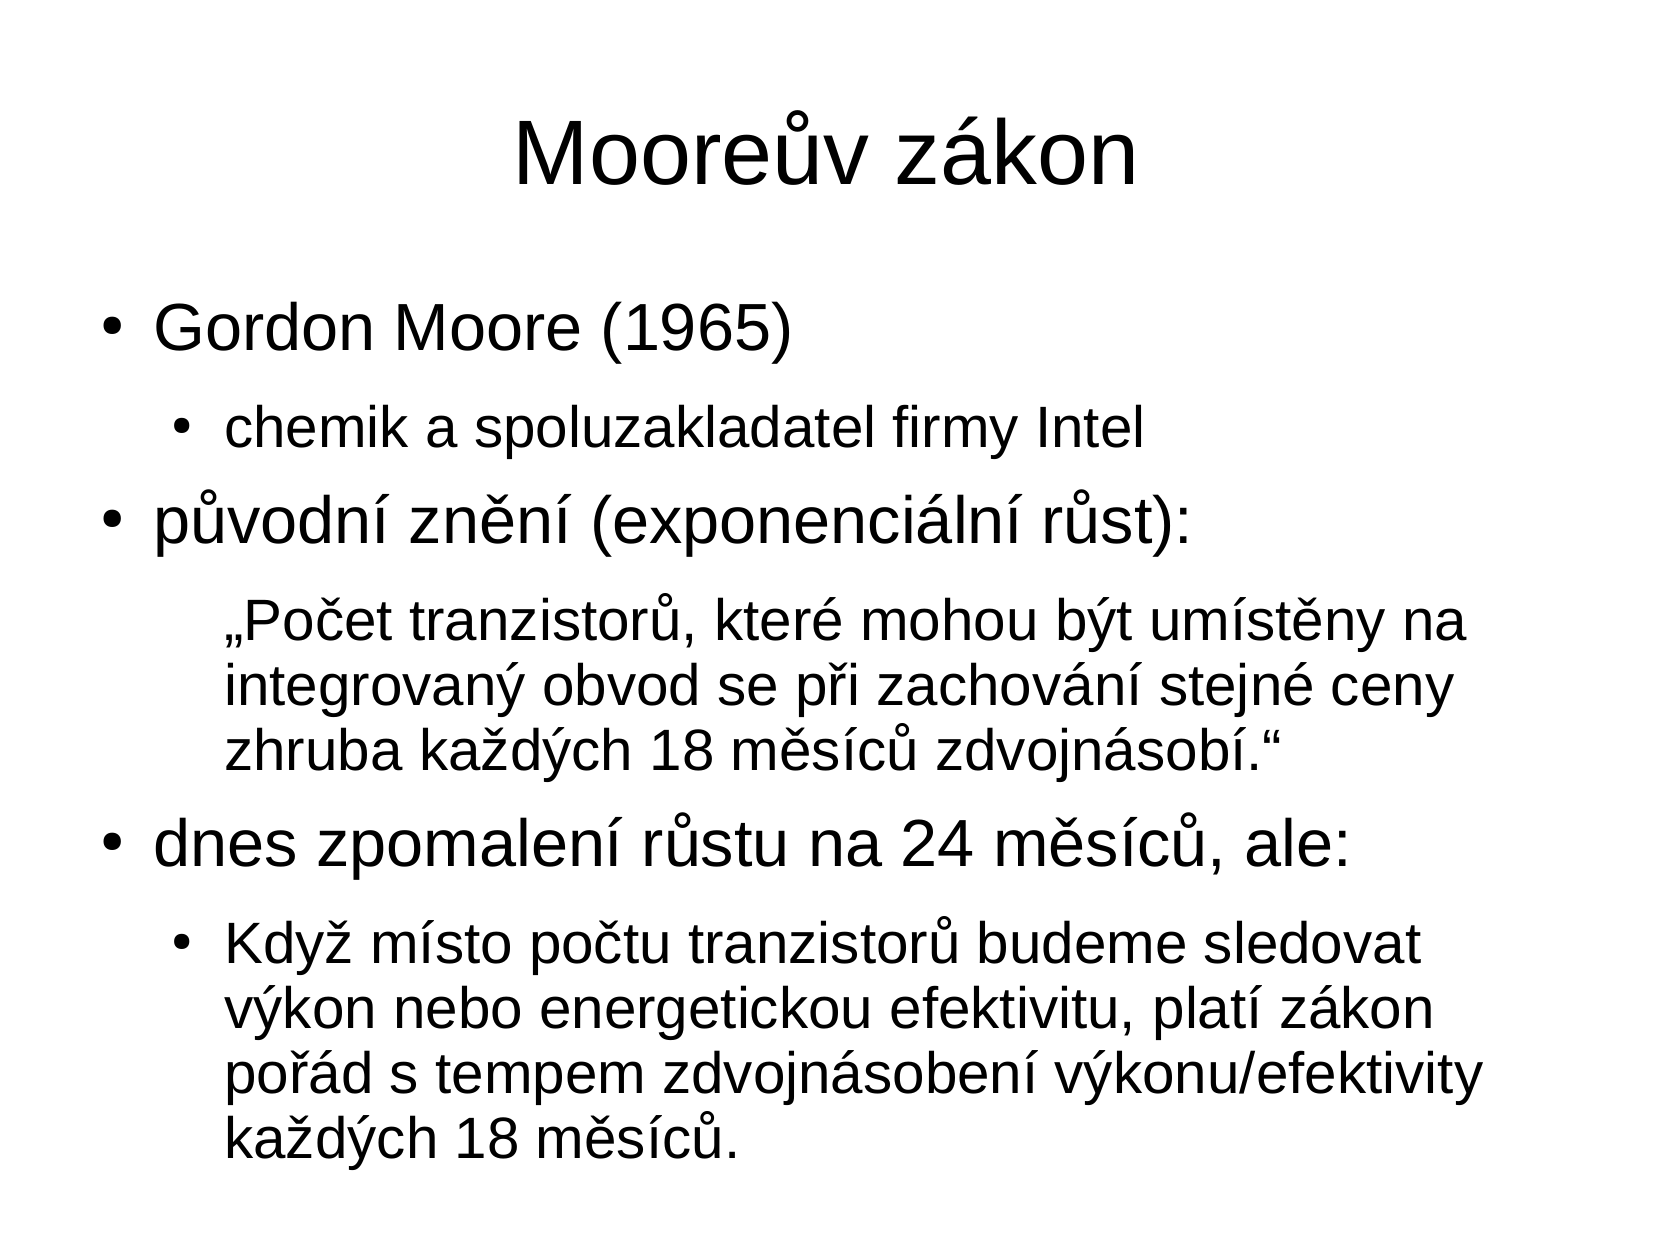

# Mooreův zákon
Gordon Moore (1965)
chemik a spoluzakladatel firmy Intel
původní znění (exponenciální růst):
„Počet tranzistorů, které mohou být umístěny na integrovaný obvod se při zachování stejné ceny zhruba každých 18 měsíců zdvojnásobí.“
dnes zpomalení růstu na 24 měsíců, ale:
Když místo počtu tranzistorů budeme sledovat výkon nebo energetickou efektivitu, platí zákon pořád s tempem zdvojnásobení výkonu/efektivity každých 18 měsíců.